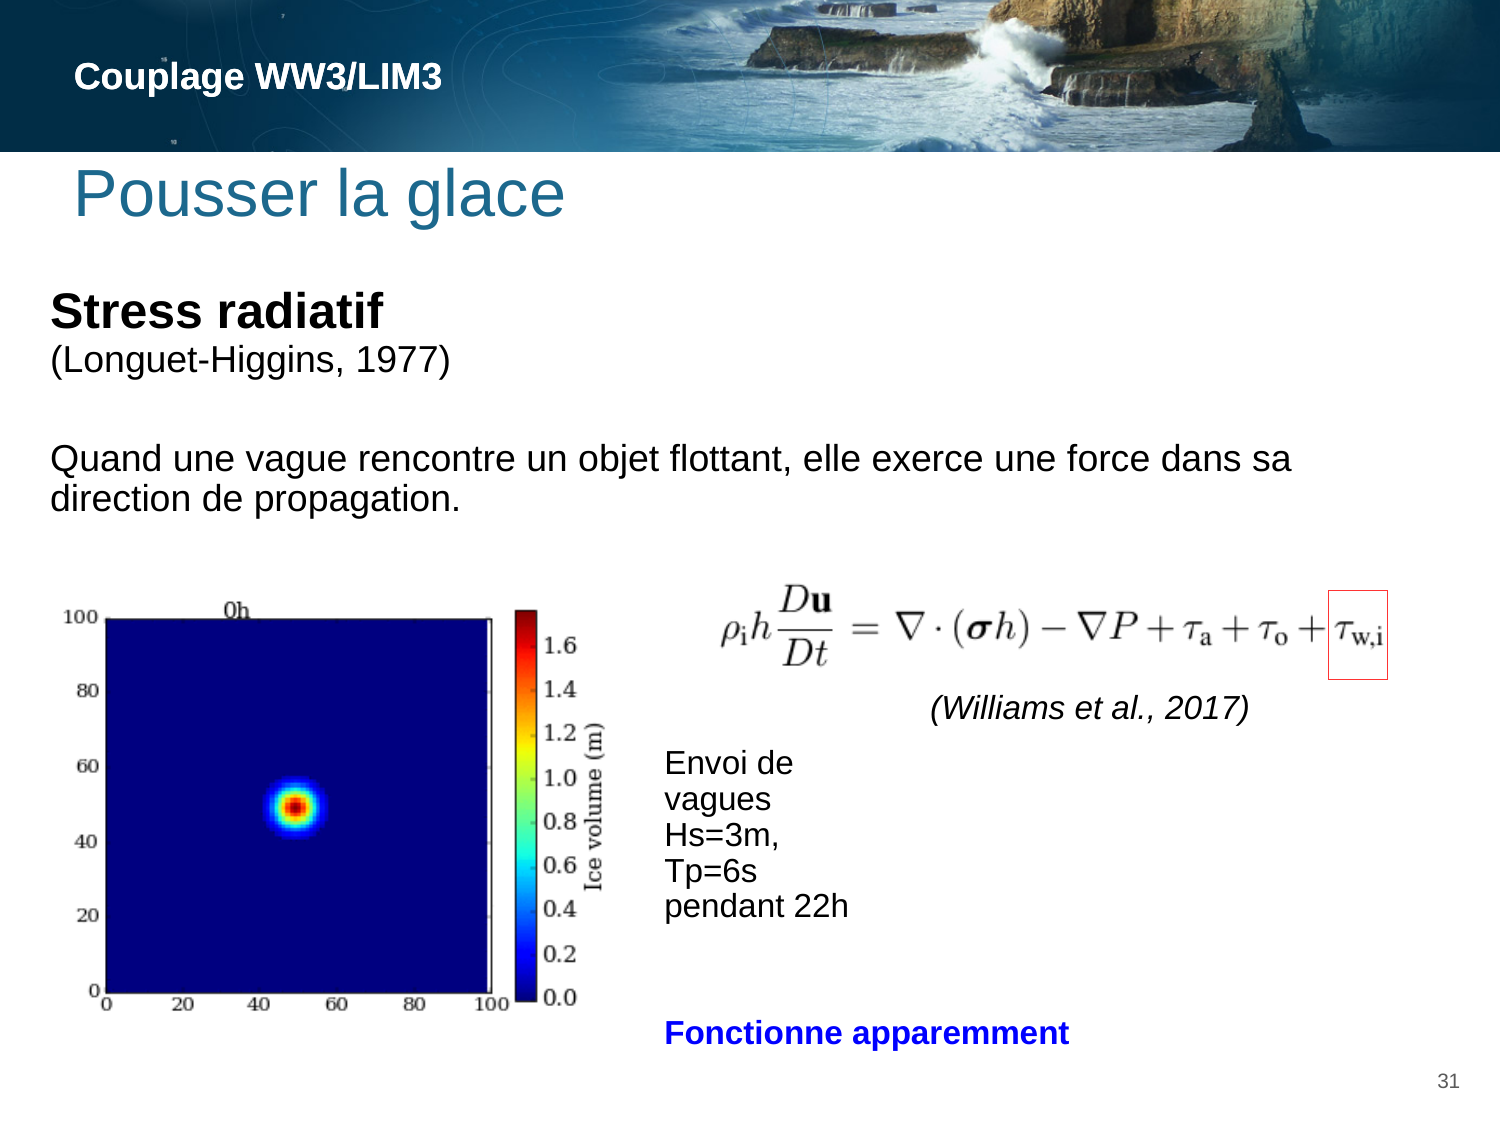

Couplage WW3/LIM3
Couplage WW3/LIM3
# Pousser la glace
Stress radiatif
(Longuet-Higgins, 1977)
Quand une vague rencontre un objet flottant, elle exerce une force dans sa direction de propagation.
(Williams et al., 2017)
Envoi de vagues Hs=3m, Tp=6s pendant 22h
Fonctionne apparemment
31